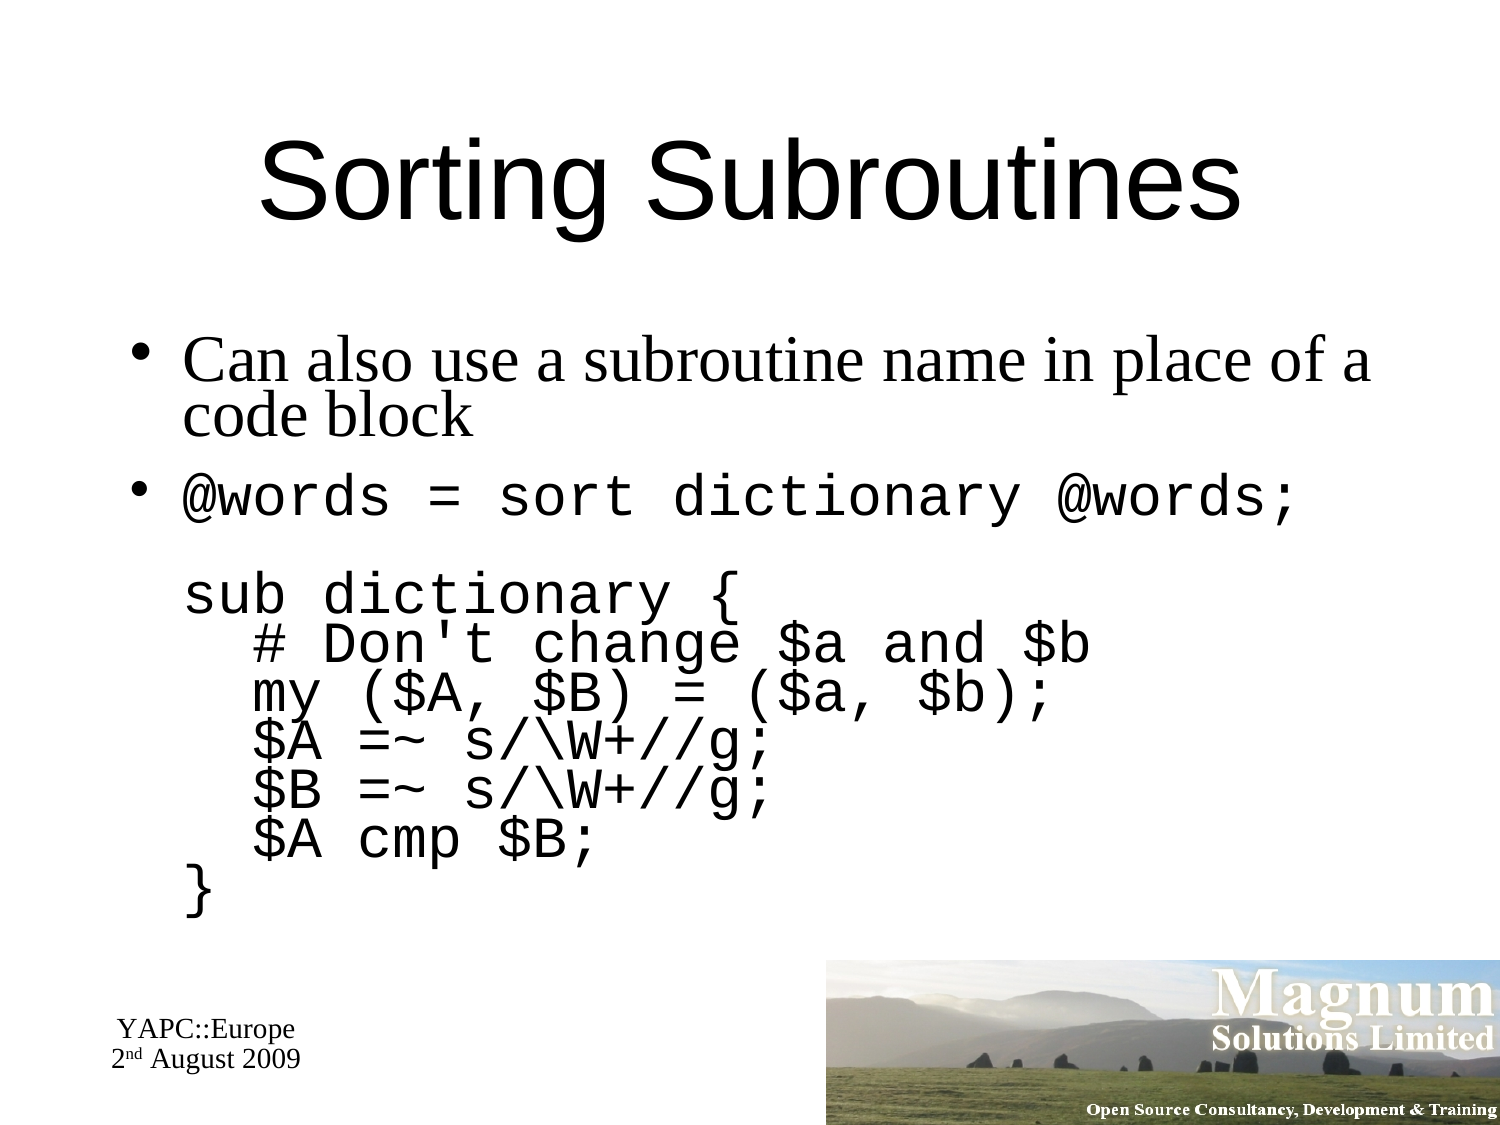

# Sorting Subroutines
Can also use a subroutine name in place of a code block
@words = sort dictionary @words;
sub dictionary {
 # Don't change $a and $b
 my ($A, $B) = ($a, $b);
 $A =~ s/\W+//g;
 $B =~ s/\W+//g;
 $A cmp $B;
}
49